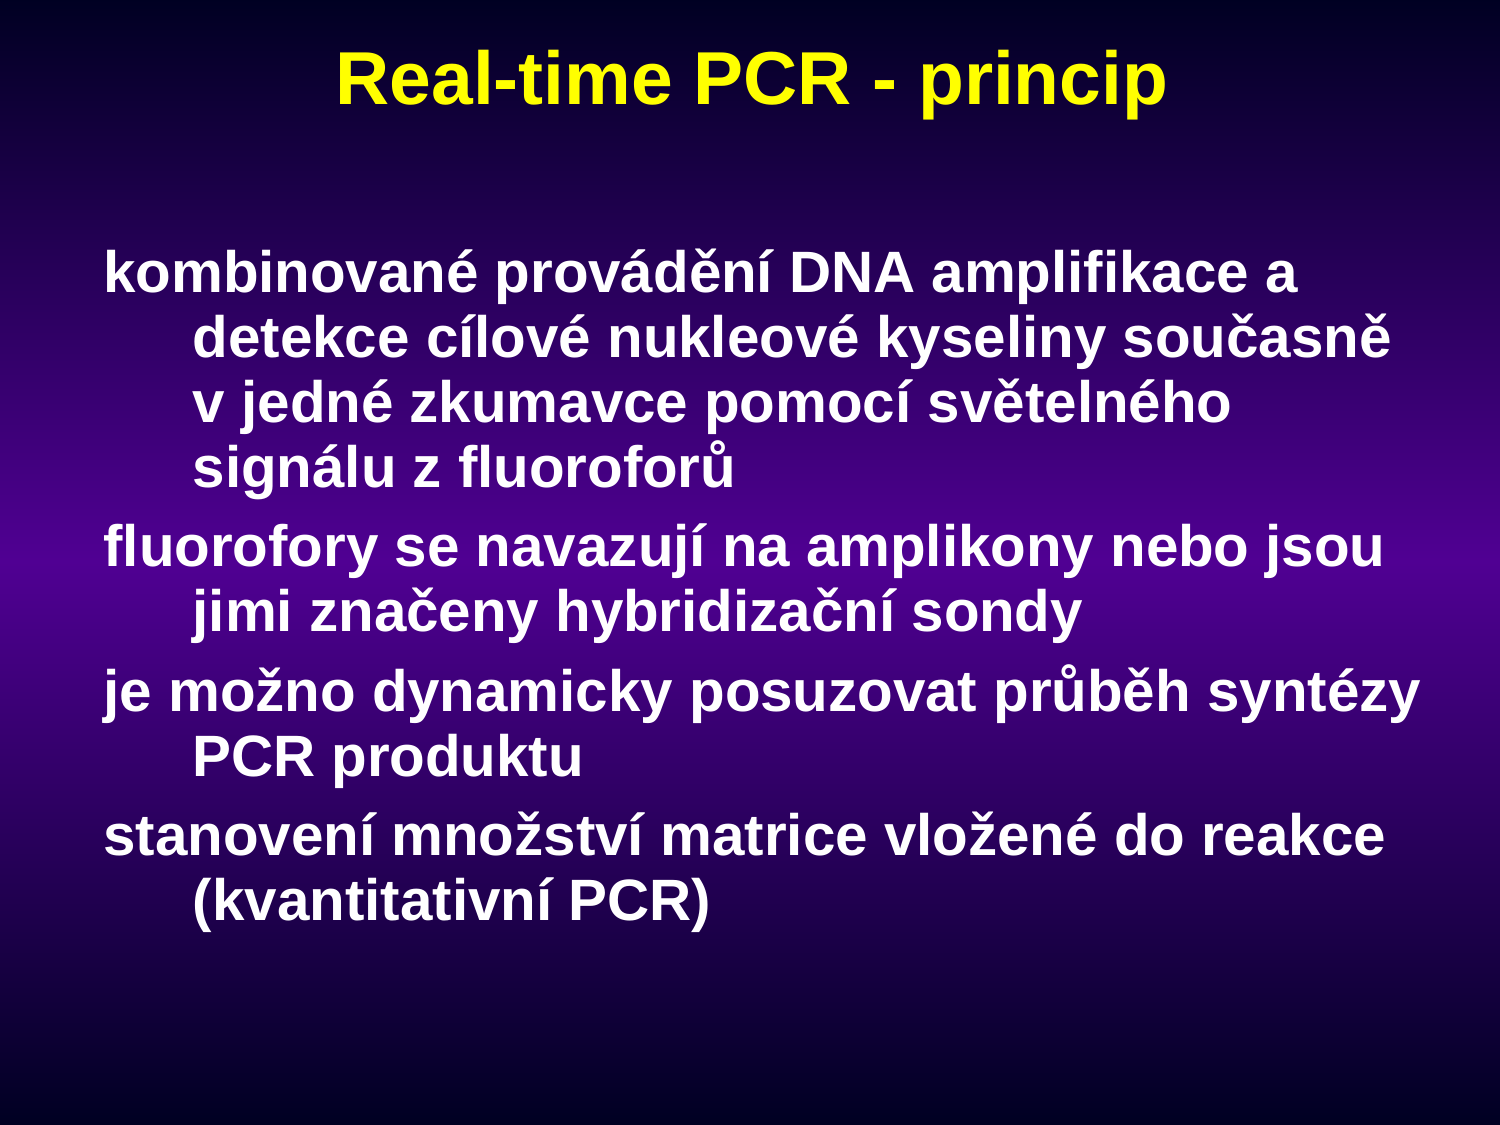

# Real-time PCR - princip
kombinované provádění DNA amplifikace a detekce cílové nukleové kyseliny současně v jedné zkumavce pomocí světelného signálu z fluoroforů
fluorofory se navazují na amplikony nebo jsou jimi značeny hybridizační sondy
je možno dynamicky posuzovat průběh syntézy PCR produktu
stanovení množství matrice vložené do reakce (kvantitativní PCR)